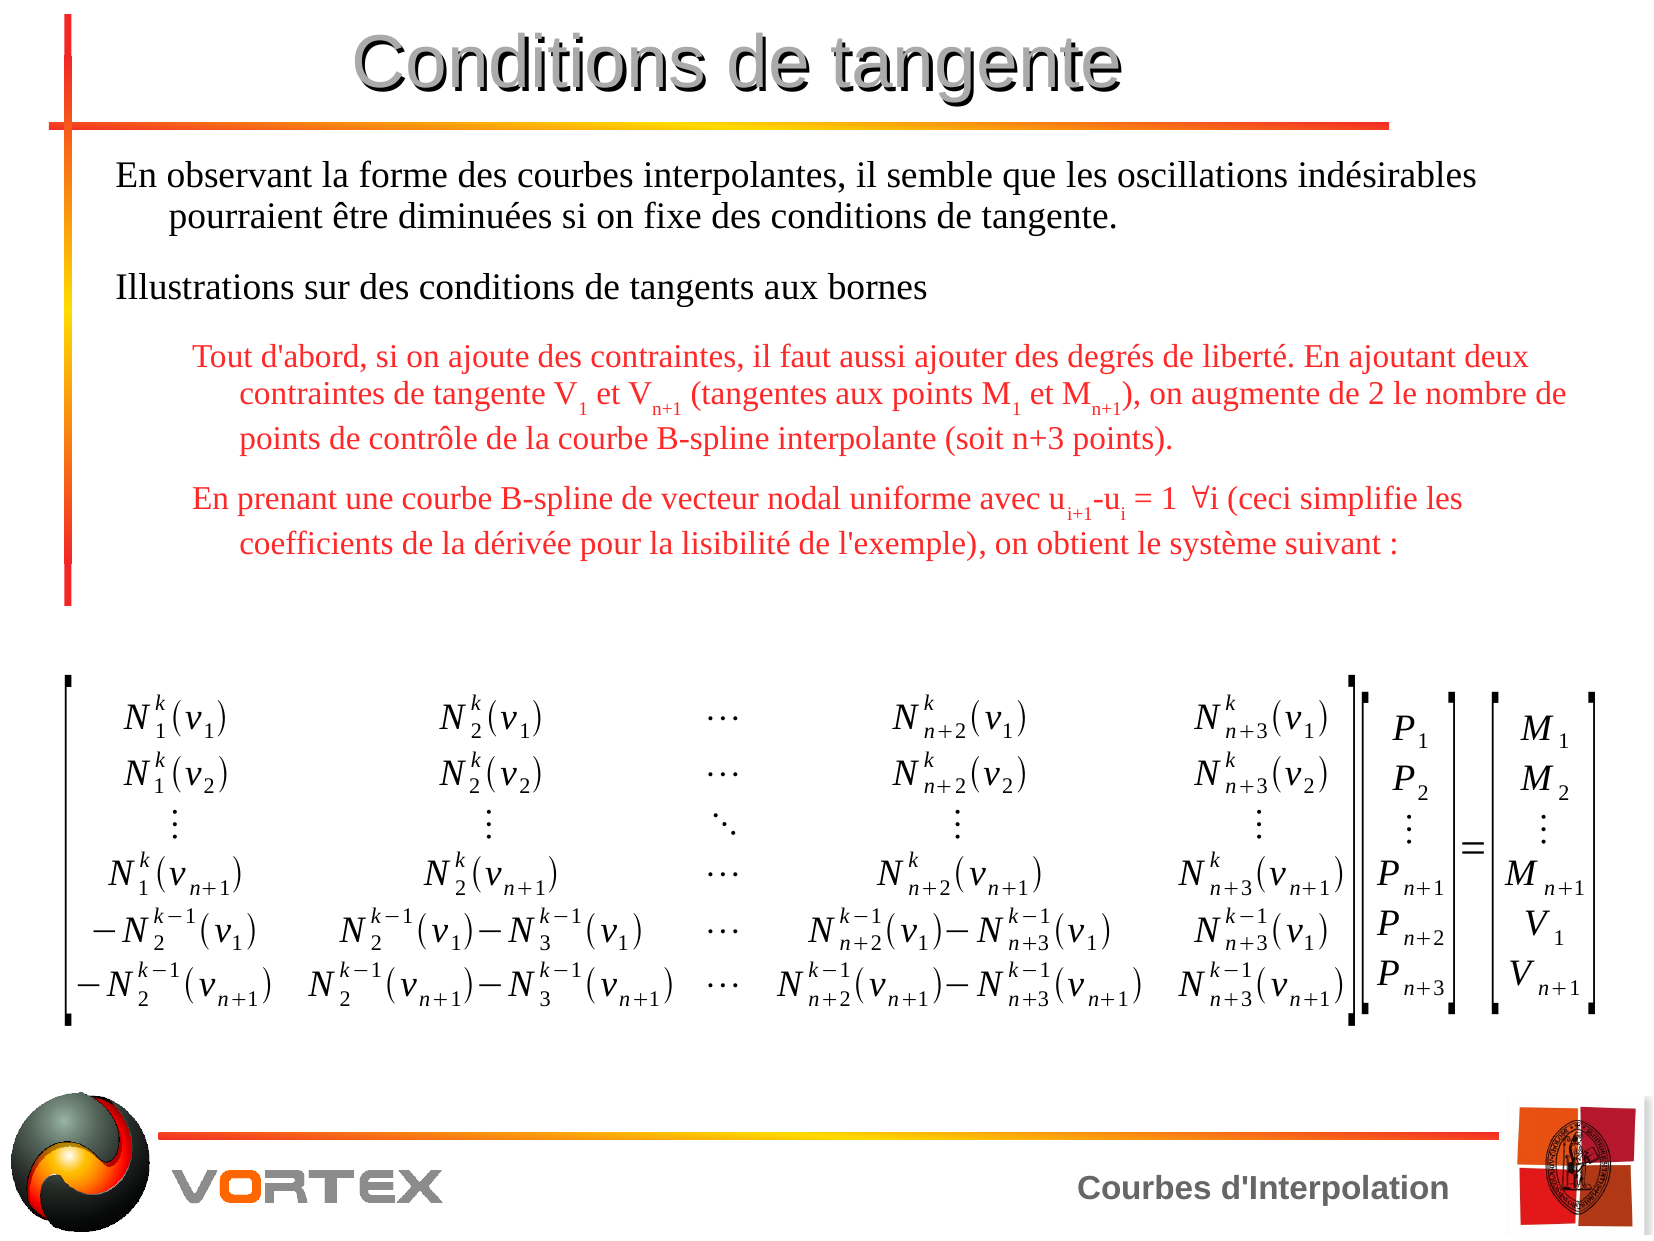

# Conditions de tangente
En observant la forme des courbes interpolantes, il semble que les oscillations indésirables pourraient être diminuées si on fixe des conditions de tangente.
Illustrations sur des conditions de tangents aux bornes
Tout d'abord, si on ajoute des contraintes, il faut aussi ajouter des degrés de liberté. En ajoutant deux contraintes de tangente V1 et Vn+1 (tangentes aux points M1 et Mn+1), on augmente de 2 le nombre de points de contrôle de la courbe B-spline interpolante (soit n+3 points).
En prenant une courbe B-spline de vecteur nodal uniforme avec ui+1-ui = 1 i (ceci simplifie les coefficients de la dérivée pour la lisibilité de l'exemple), on obtient le système suivant :